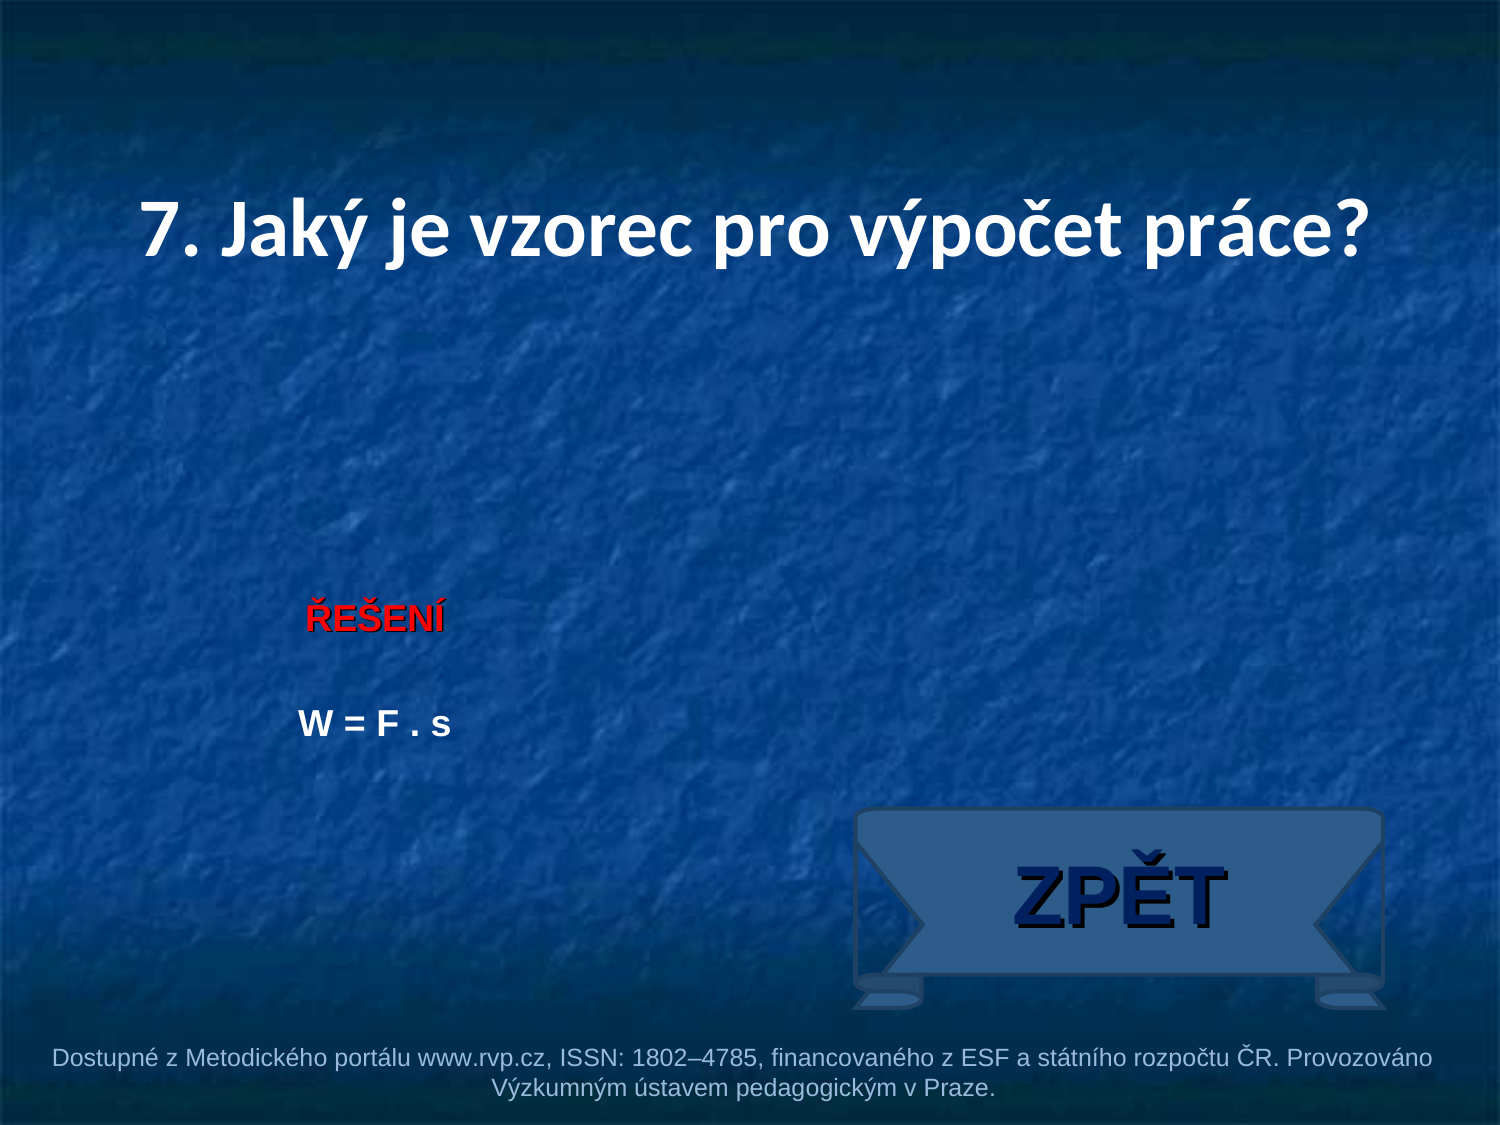

7. Jaký je vzorec pro výpočet práce?
ŘEŠENÍ
W = F . s
ZPĚT
Dostupné z Metodického portálu www.rvp.cz, ISSN: 1802–4785, financovaného z ESF a státního rozpočtu ČR. Provozováno Výzkumným ústavem pedagogickým v Praze.